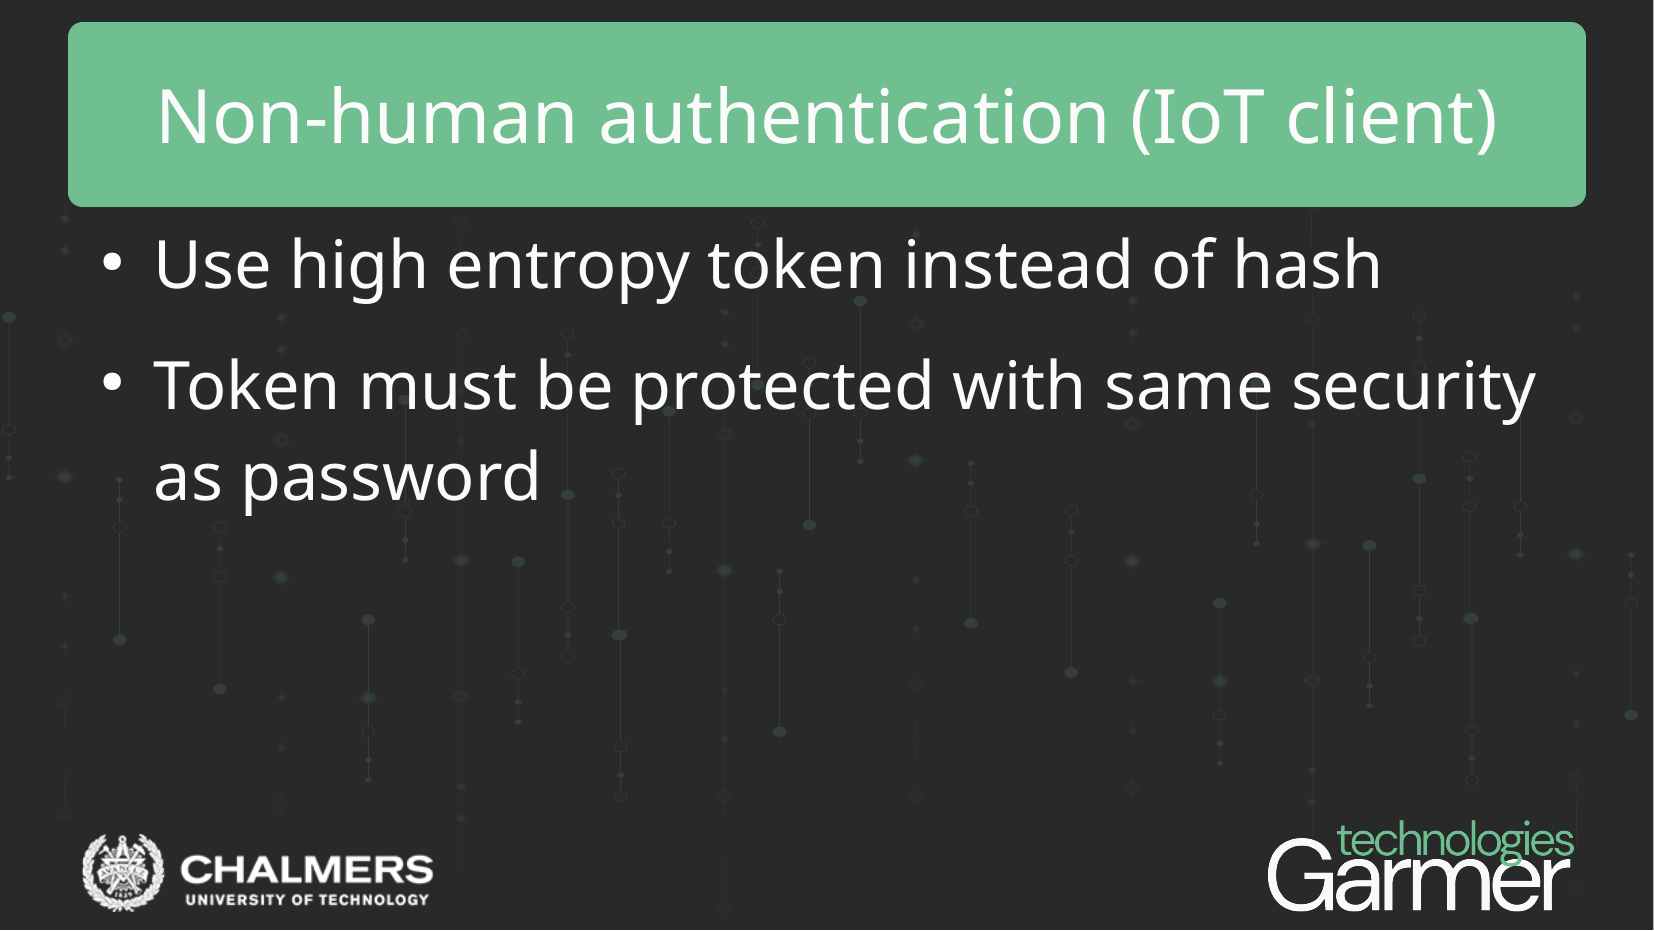

# Non-human authentication (IoT client)
Use high entropy token instead of hash
Token must be protected with same security as password